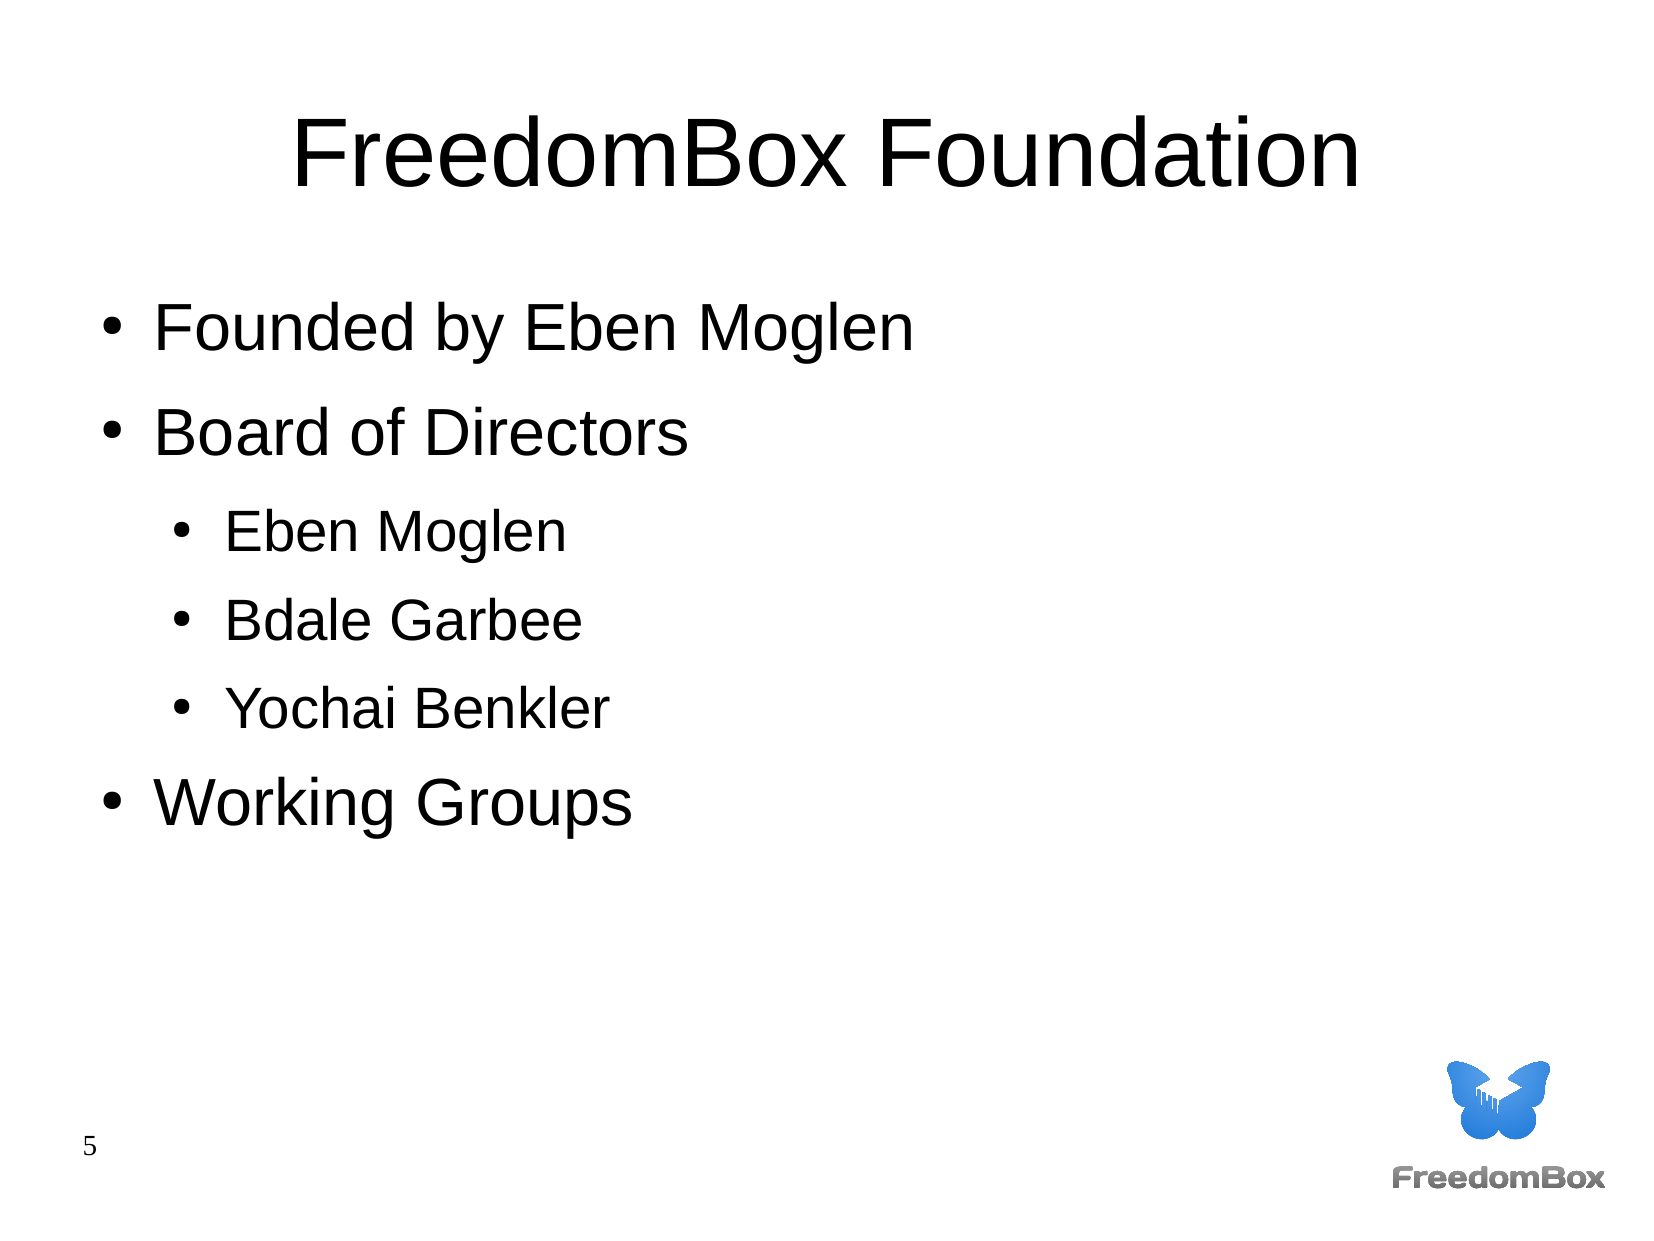

# FreedomBox Foundation
Founded by Eben Moglen
Board of Directors
Eben Moglen
Bdale Garbee
Yochai Benkler
Working Groups